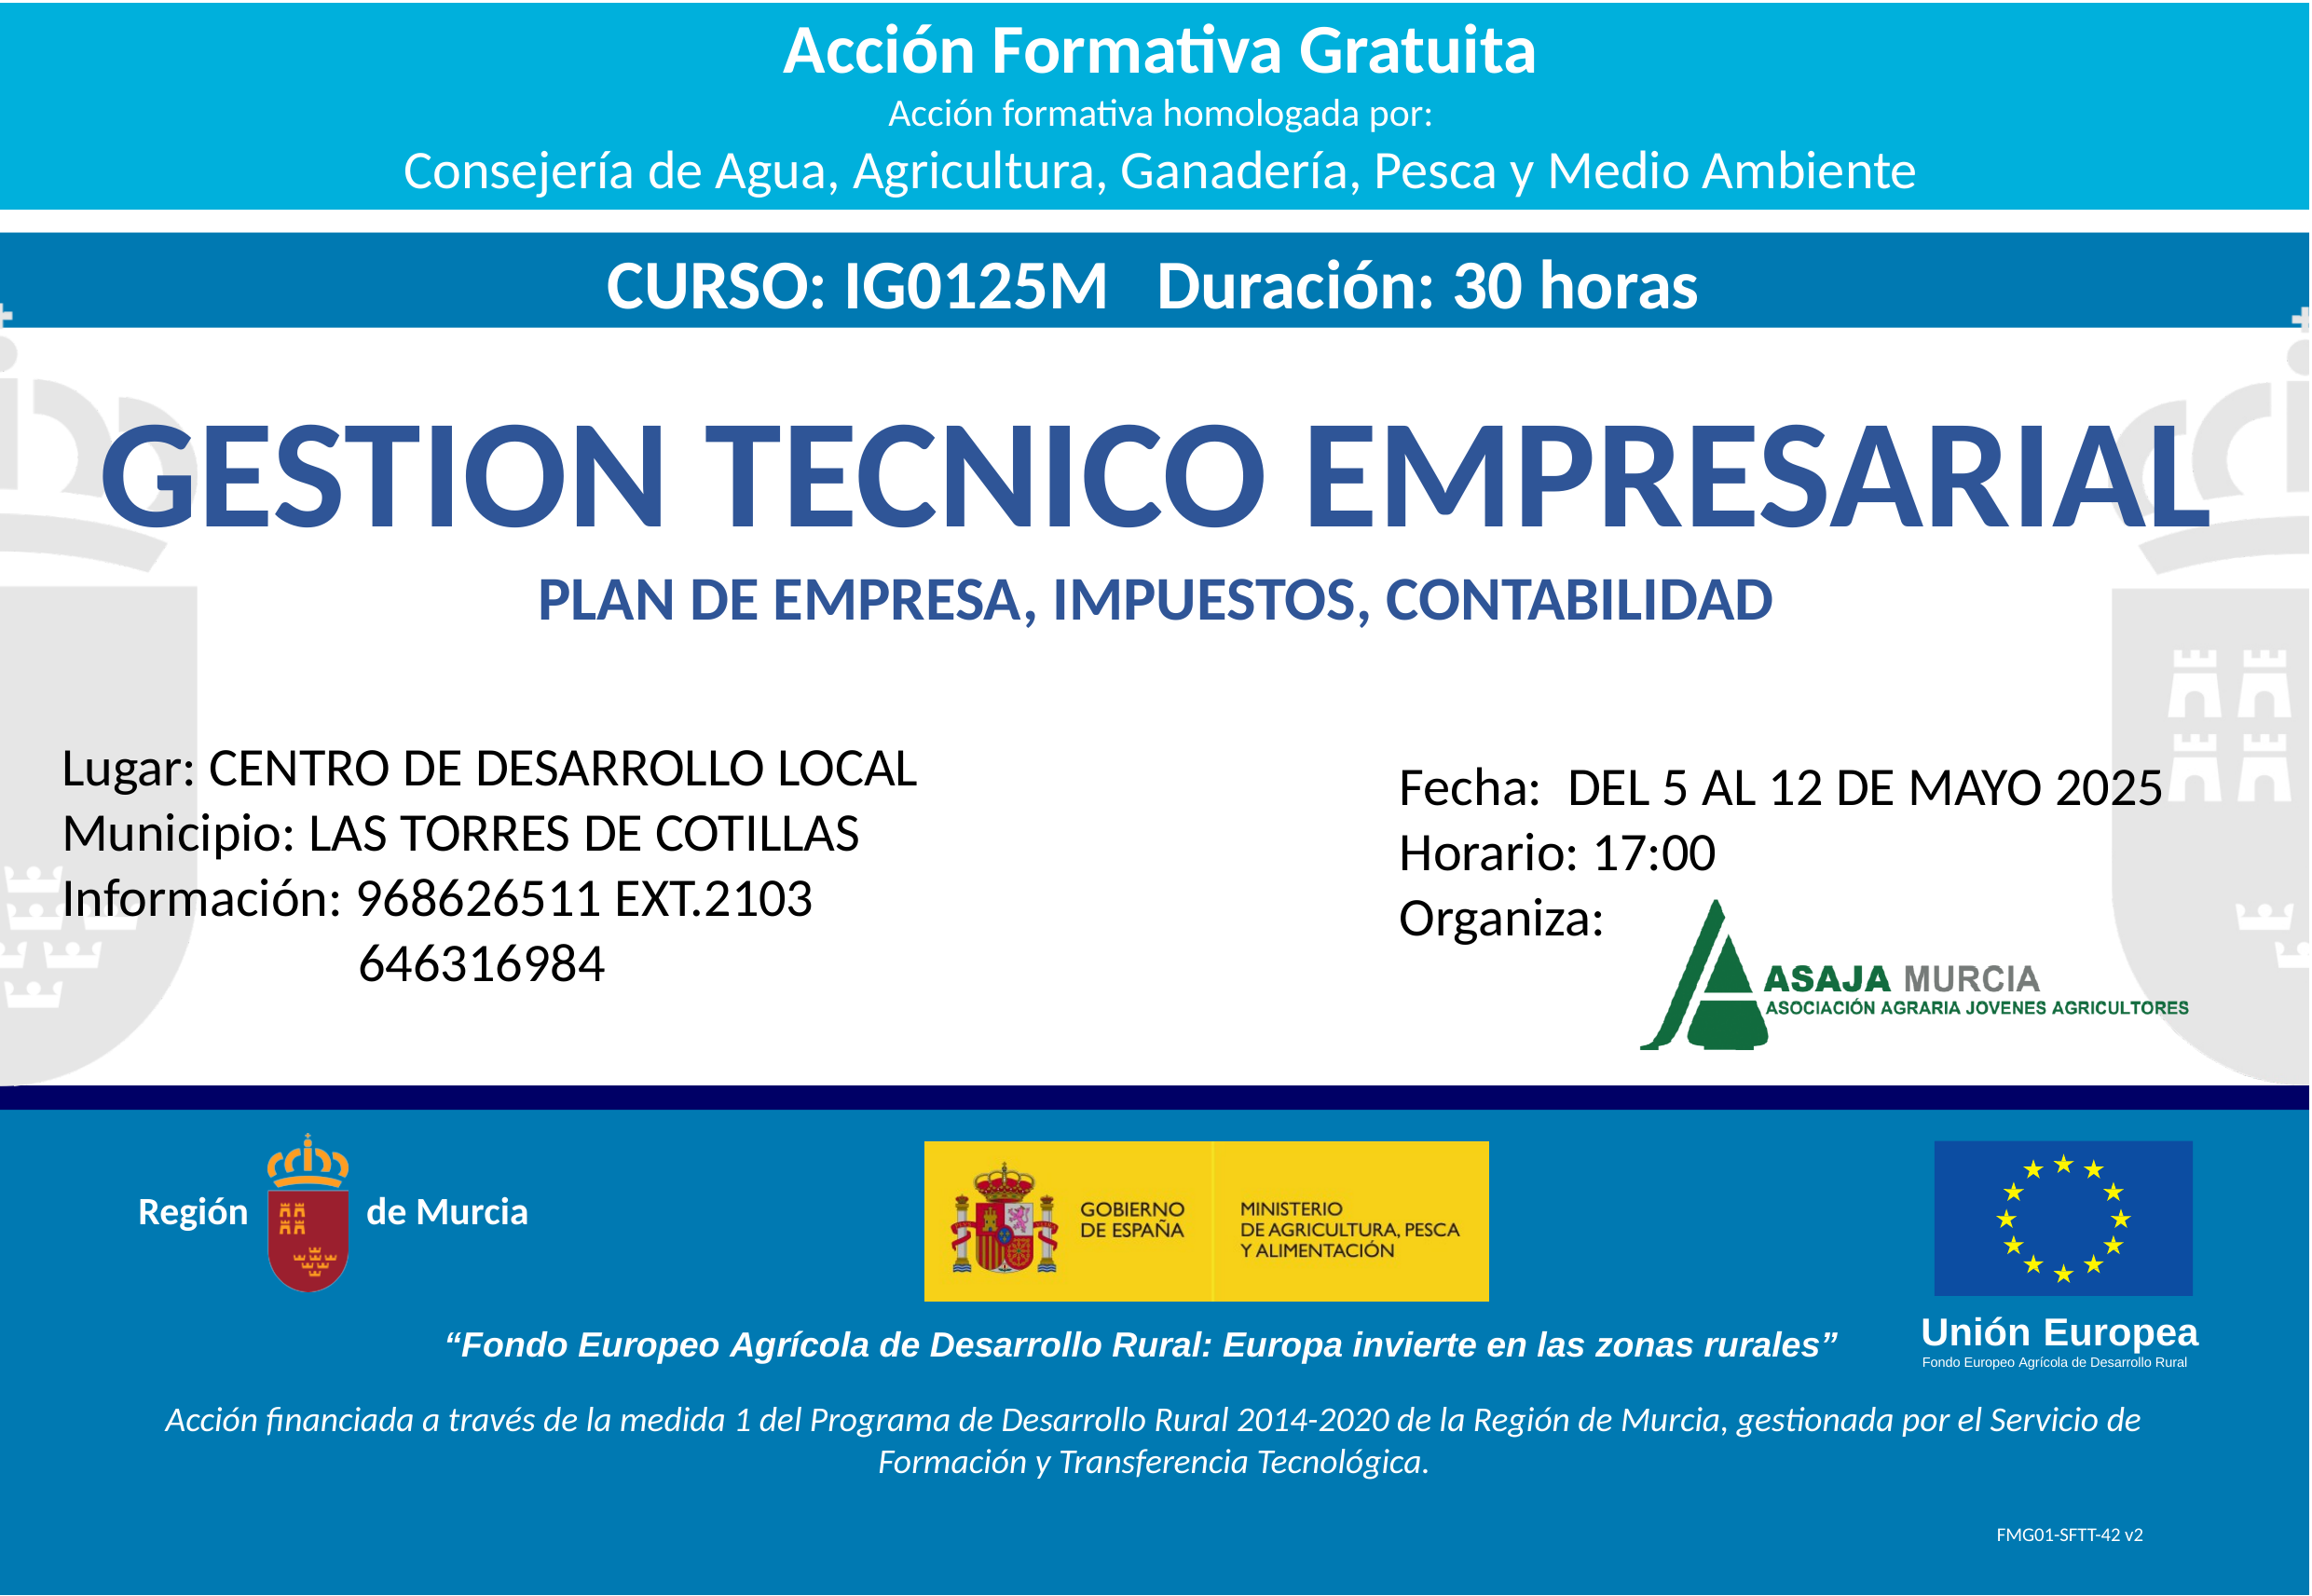

Acción Formativa Gratuita
Acción formativa homologada por:
Consejería de Agua, Agricultura, Ganadería, Pesca y Medio Ambiente
CURSO: IG0125M Duración: 30 horas
GESTION TECNICO EMPRESARIAL
PLAN DE EMPRESA, IMPUESTOS, CONTABILIDAD
Lugar: CENTRO DE DESARROLLO LOCAL
Municipio: LAS TORRES DE COTILLAS
Información: 968626511 EXT.2103
 646316984
Fecha: DEL 5 AL 12 DE MAYO 2025
Horario: 17:00
Organiza:
Región	 de Murcia
“Fondo Europeo Agrícola de Desarrollo Rural: Europa invierte en las zonas rurales”
Unión Europea
Fondo Europeo Agrícola de Desarrollo Rural
Acción ﬁnanciada a través de la medida 1 del Programa de Desarrollo Rural 2014-2020 de la Región de Murcia, gestionada por el Servicio de
Formación y Transferencia Tecnológica.
FMG01-SFTT-42 v2